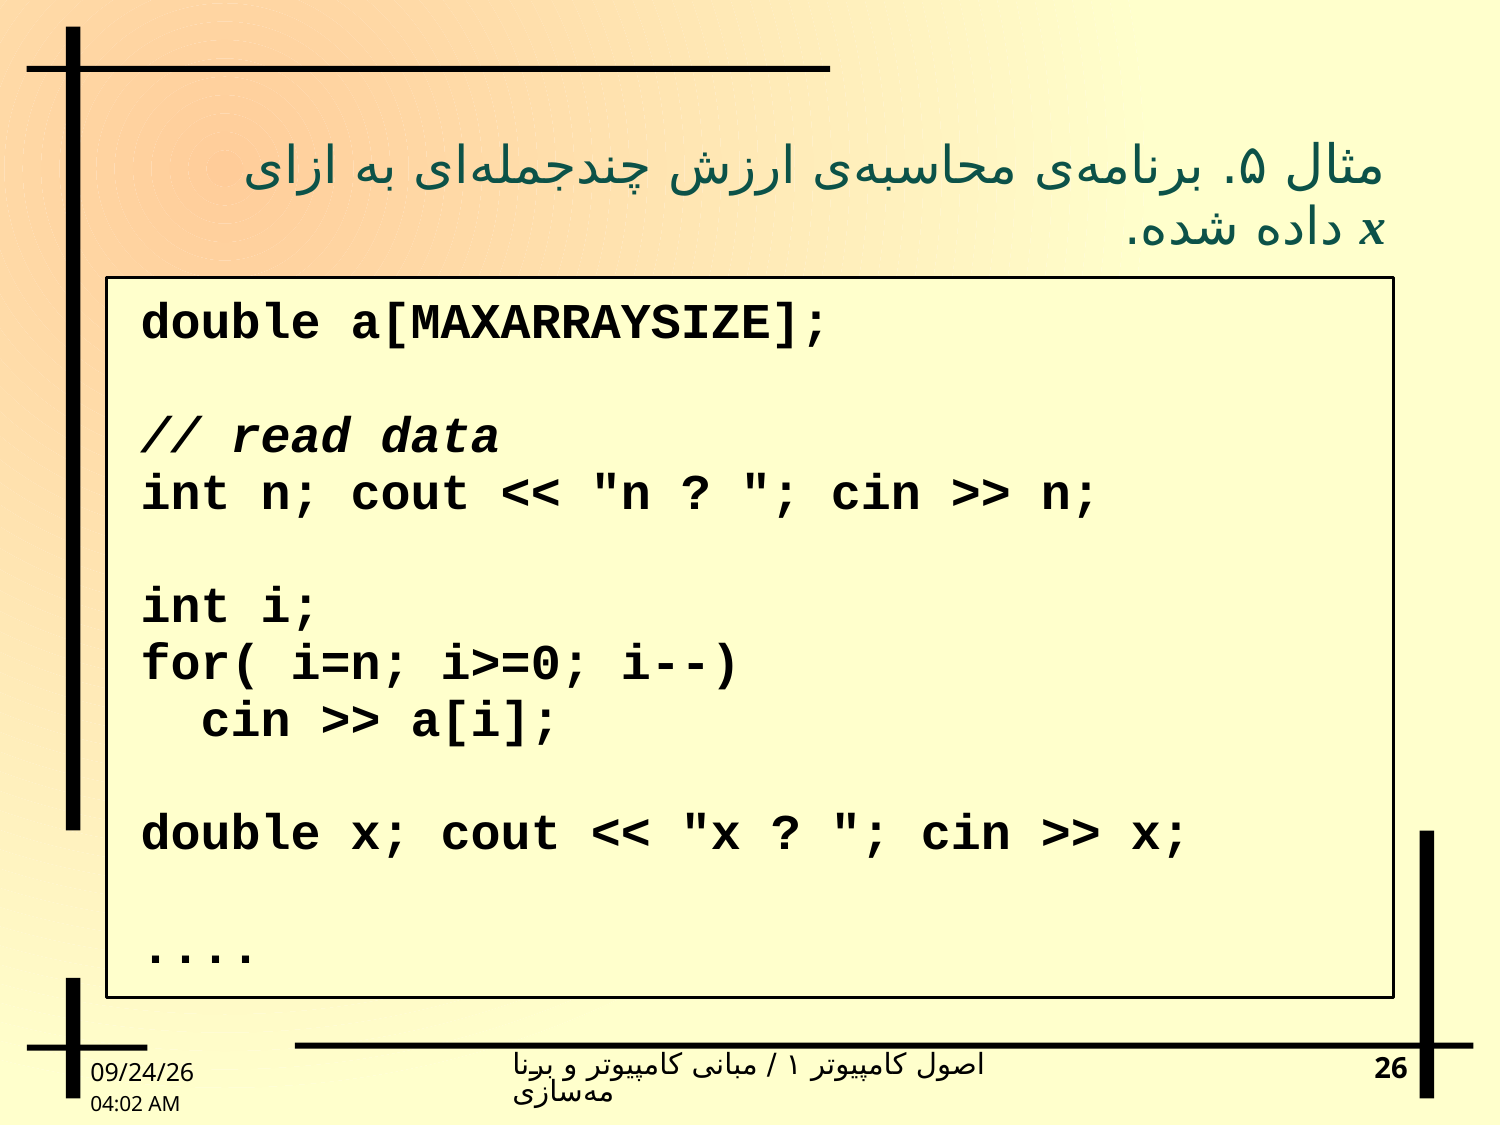

مثال ۵. برنامه‌‌ی محاسبه‌ی ارزش چندجمله‌ای به ازای x داده شده.
# double a[MAXARRAYSIZE];
// read data
int n; cout << "n ? "; cin >> n;
int i;
for( i=n; i>=0; i--)
 cin >> a[i];
double x; cout << "x ? "; cin >> x;
....
اصول کامپیوتر ۱ / مبانی کامپیوتر و برنامه‌سازی
26